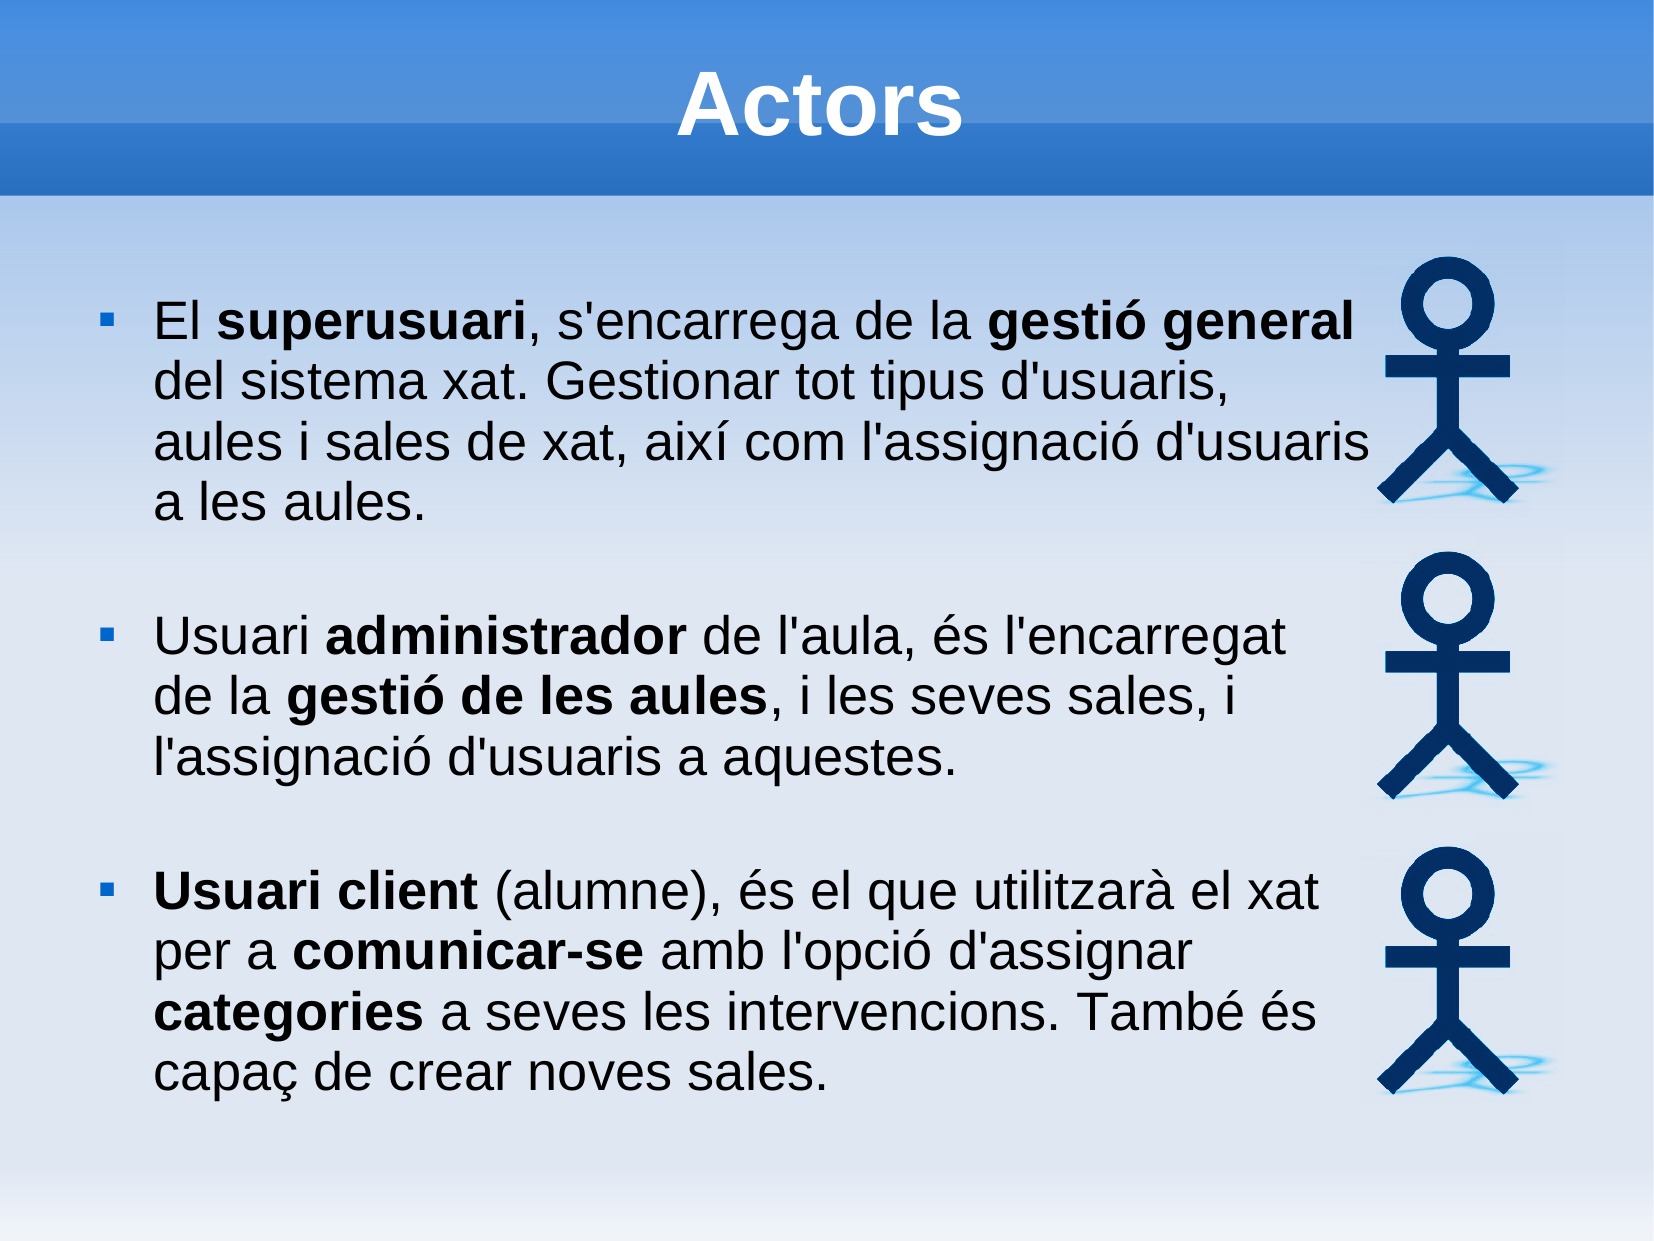

# Actors
El superusuari, s'encarrega de la gestió general
del sistema xat. Gestionar tot tipus d'usuaris,
aules i sales de xat, així com l'assignació d'usuaris
a les aules.
Usuari administrador de l'aula, és l'encarregat
de la gestió de les aules, i les seves sales, i
l'assignació d'usuaris a aquestes.
Usuari client (alumne), és el que utilitzarà el xat
per a comunicar-se amb l'opció d'assignar
categories a seves les intervencions. També és
capaç de crear noves sales.